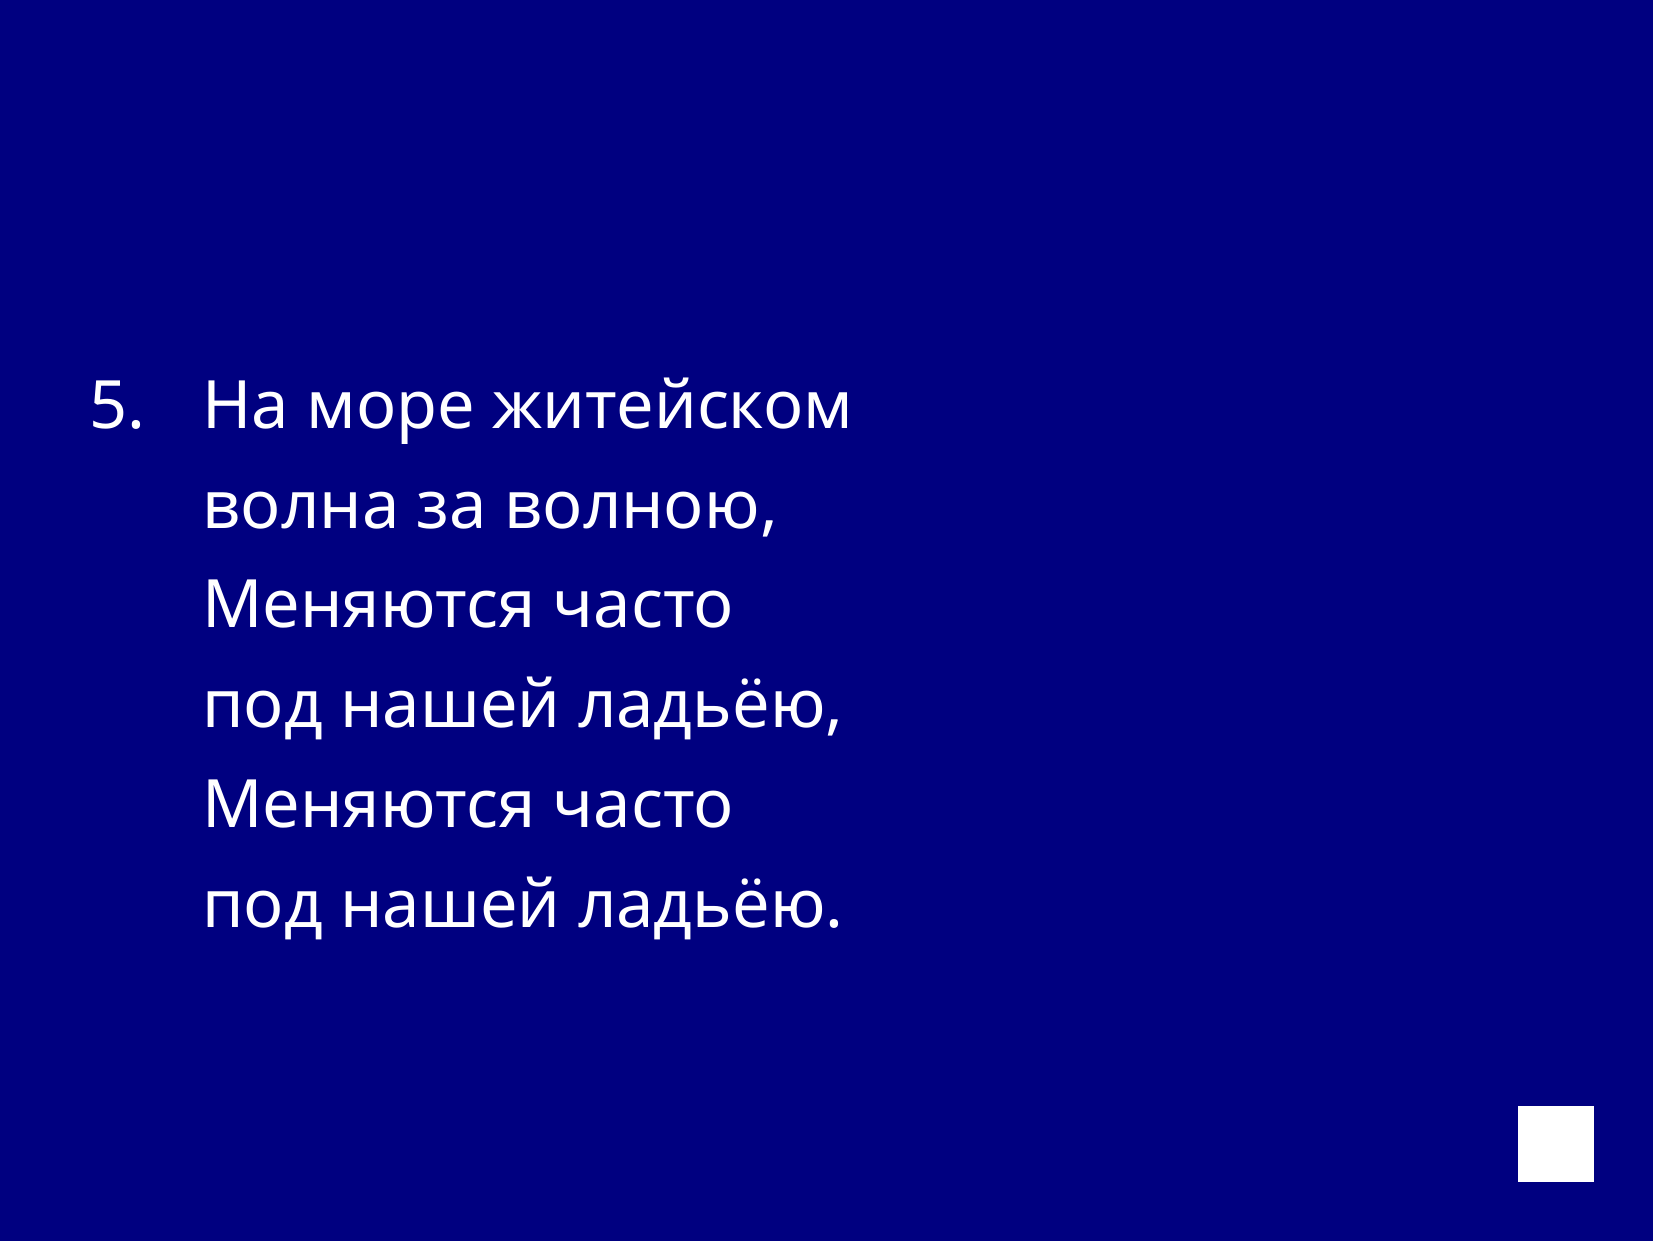

5.	На море житейском
	волна за волною,
	Меняются часто
	под нашей ладьёю,
	Меняются часто
	под нашей ладьёю.